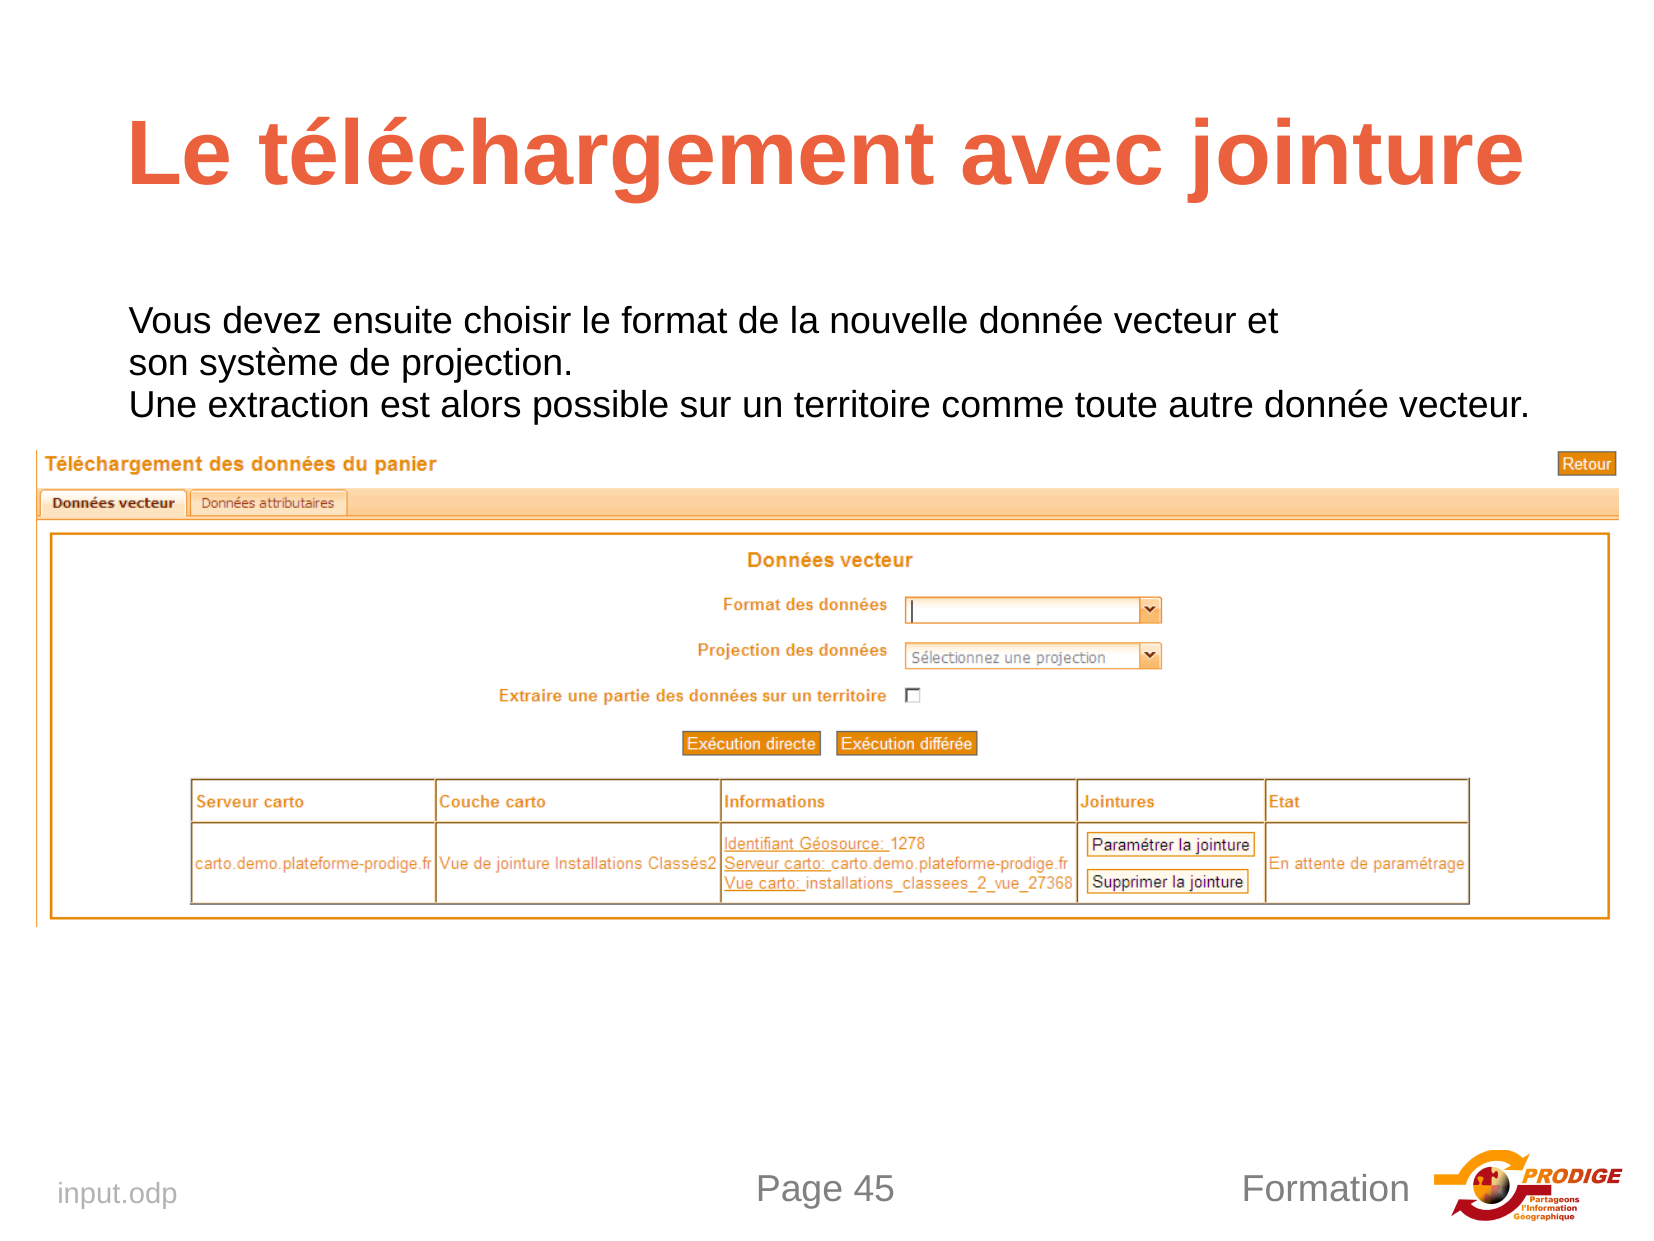

# Le téléchargement avec jointure
Vous devez ensuite choisir le format de la nouvelle donnée vecteur et
son système de projection.
Une extraction est alors possible sur un territoire comme toute autre donnée vecteur.